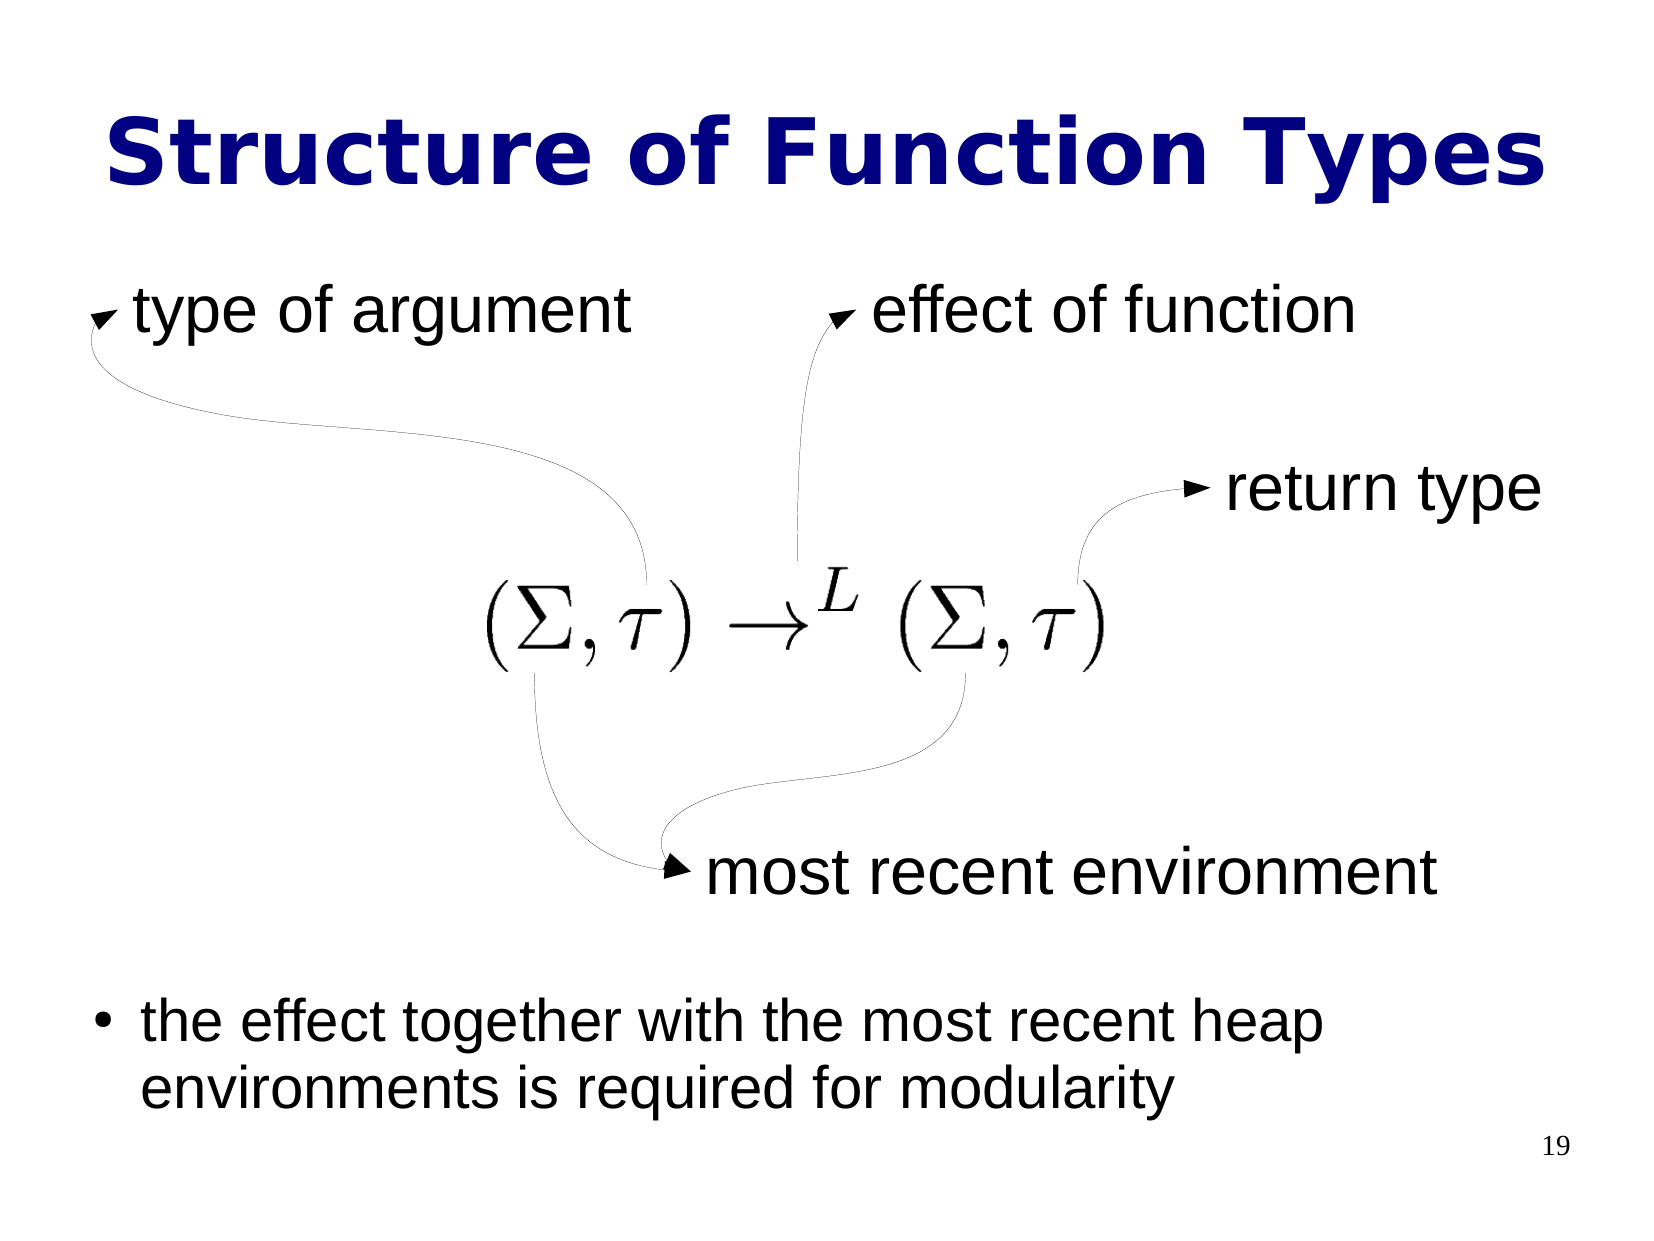

# Structure of Function Types
type of argument
effect of function
return type
most recent environment
the effect together with the most recent heap environments is required for modularity
19